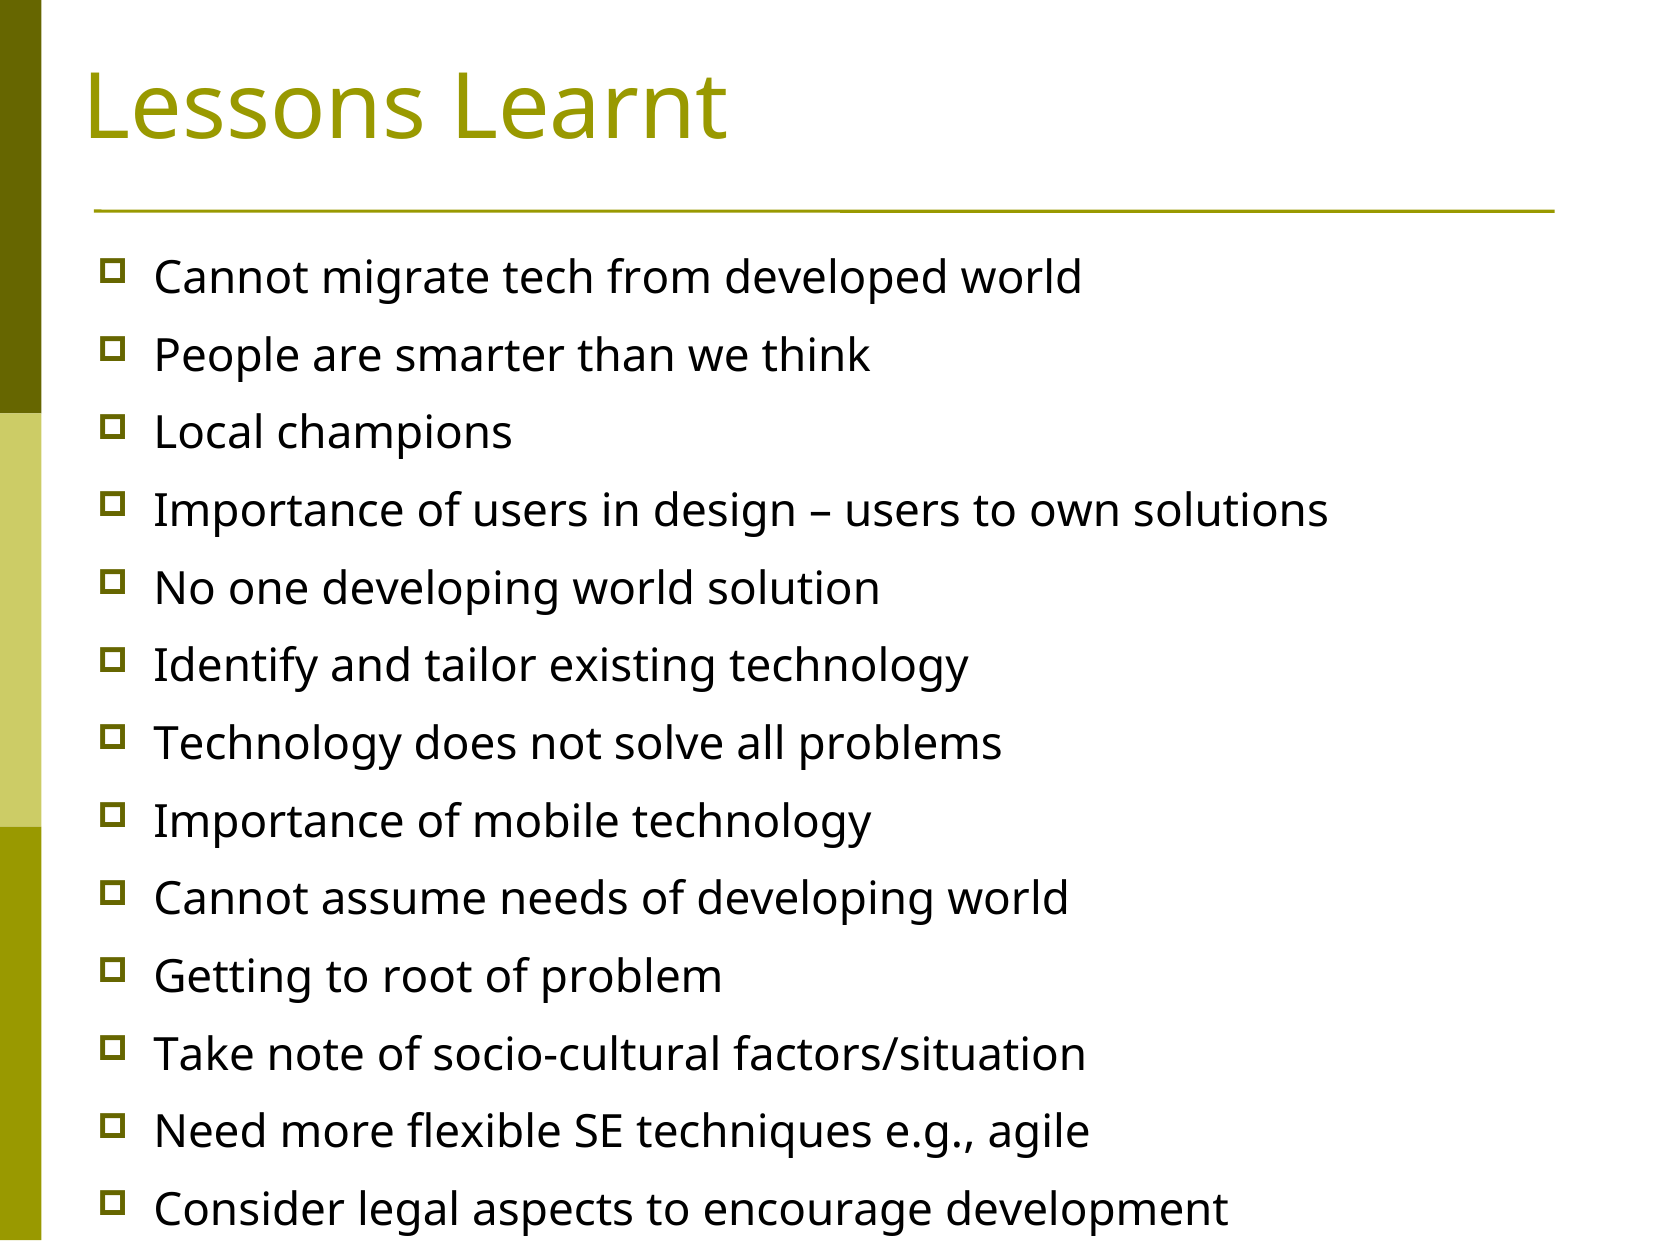

# Lessons Learnt
Cannot migrate tech from developed world
People are smarter than we think
Local champions
Importance of users in design – users to own solutions
No one developing world solution
Identify and tailor existing technology
Technology does not solve all problems
Importance of mobile technology
Cannot assume needs of developing world
Getting to root of problem
Take note of socio-cultural factors/situation
Need more flexible SE techniques e.g., agile
Consider legal aspects to encourage development
Need for ethnography